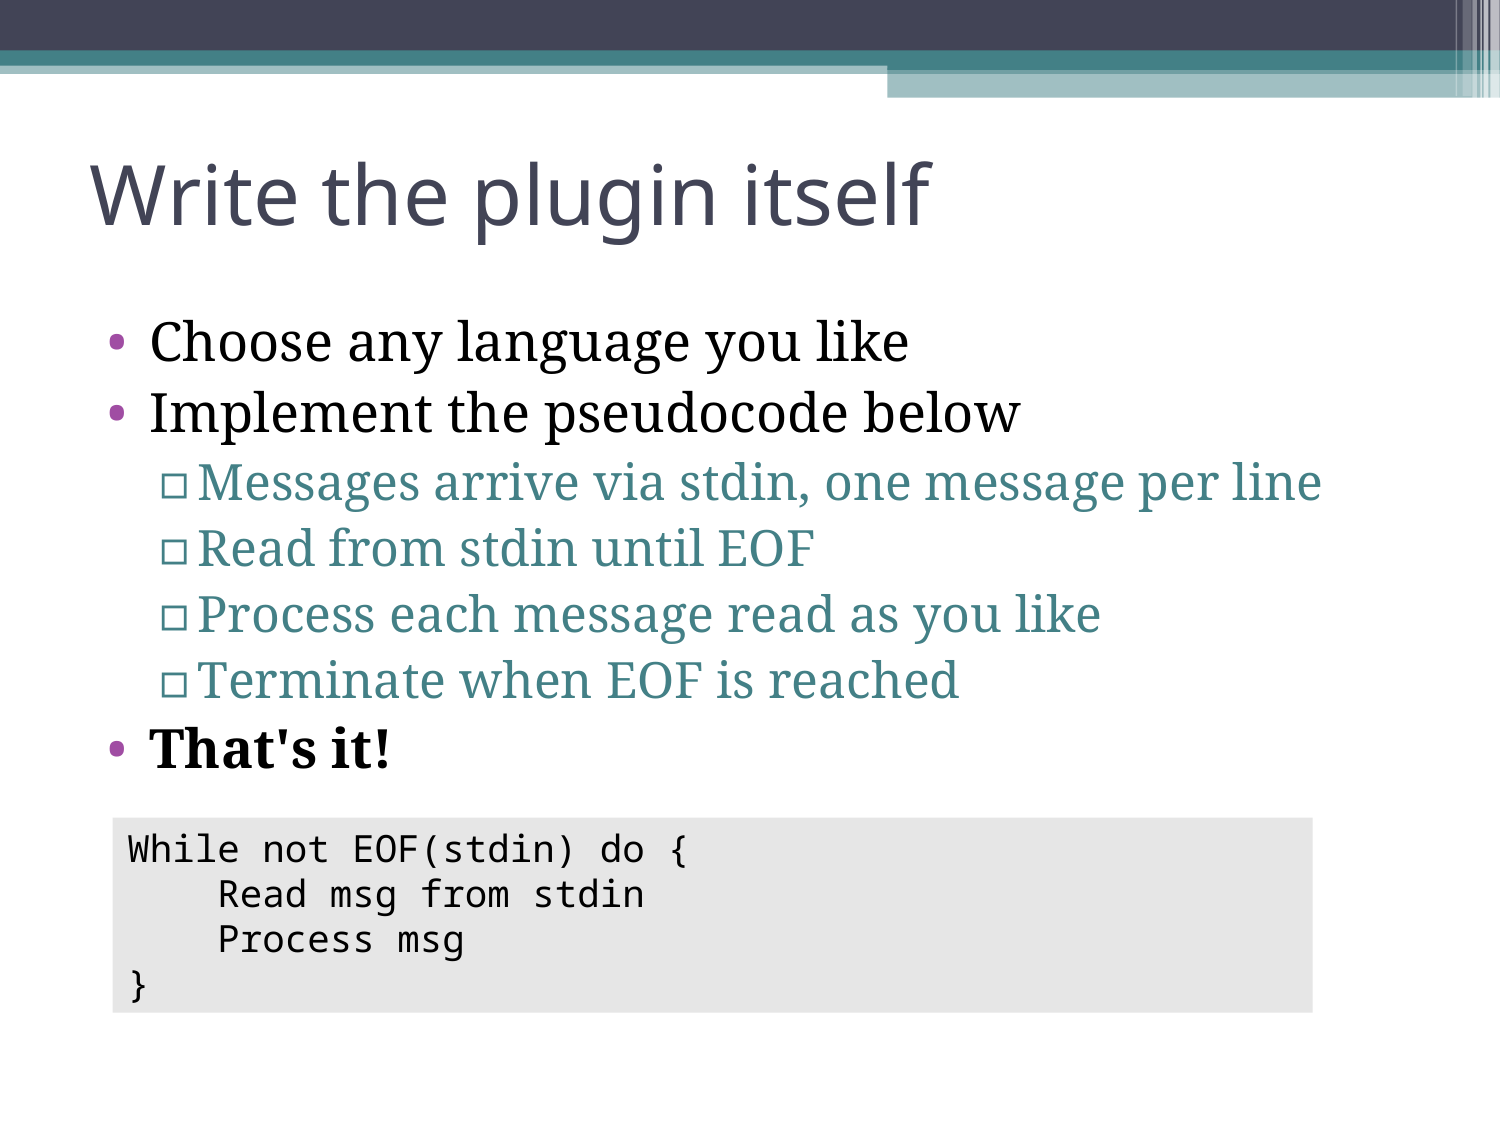

# Write the plugin itself
Choose any language you like
Implement the pseudocode below
Messages arrive via stdin, one message per line
Read from stdin until EOF
Process each message read as you like
Terminate when EOF is reached
That's it!
While not EOF(stdin) do {
 Read msg from stdin
 Process msg
}